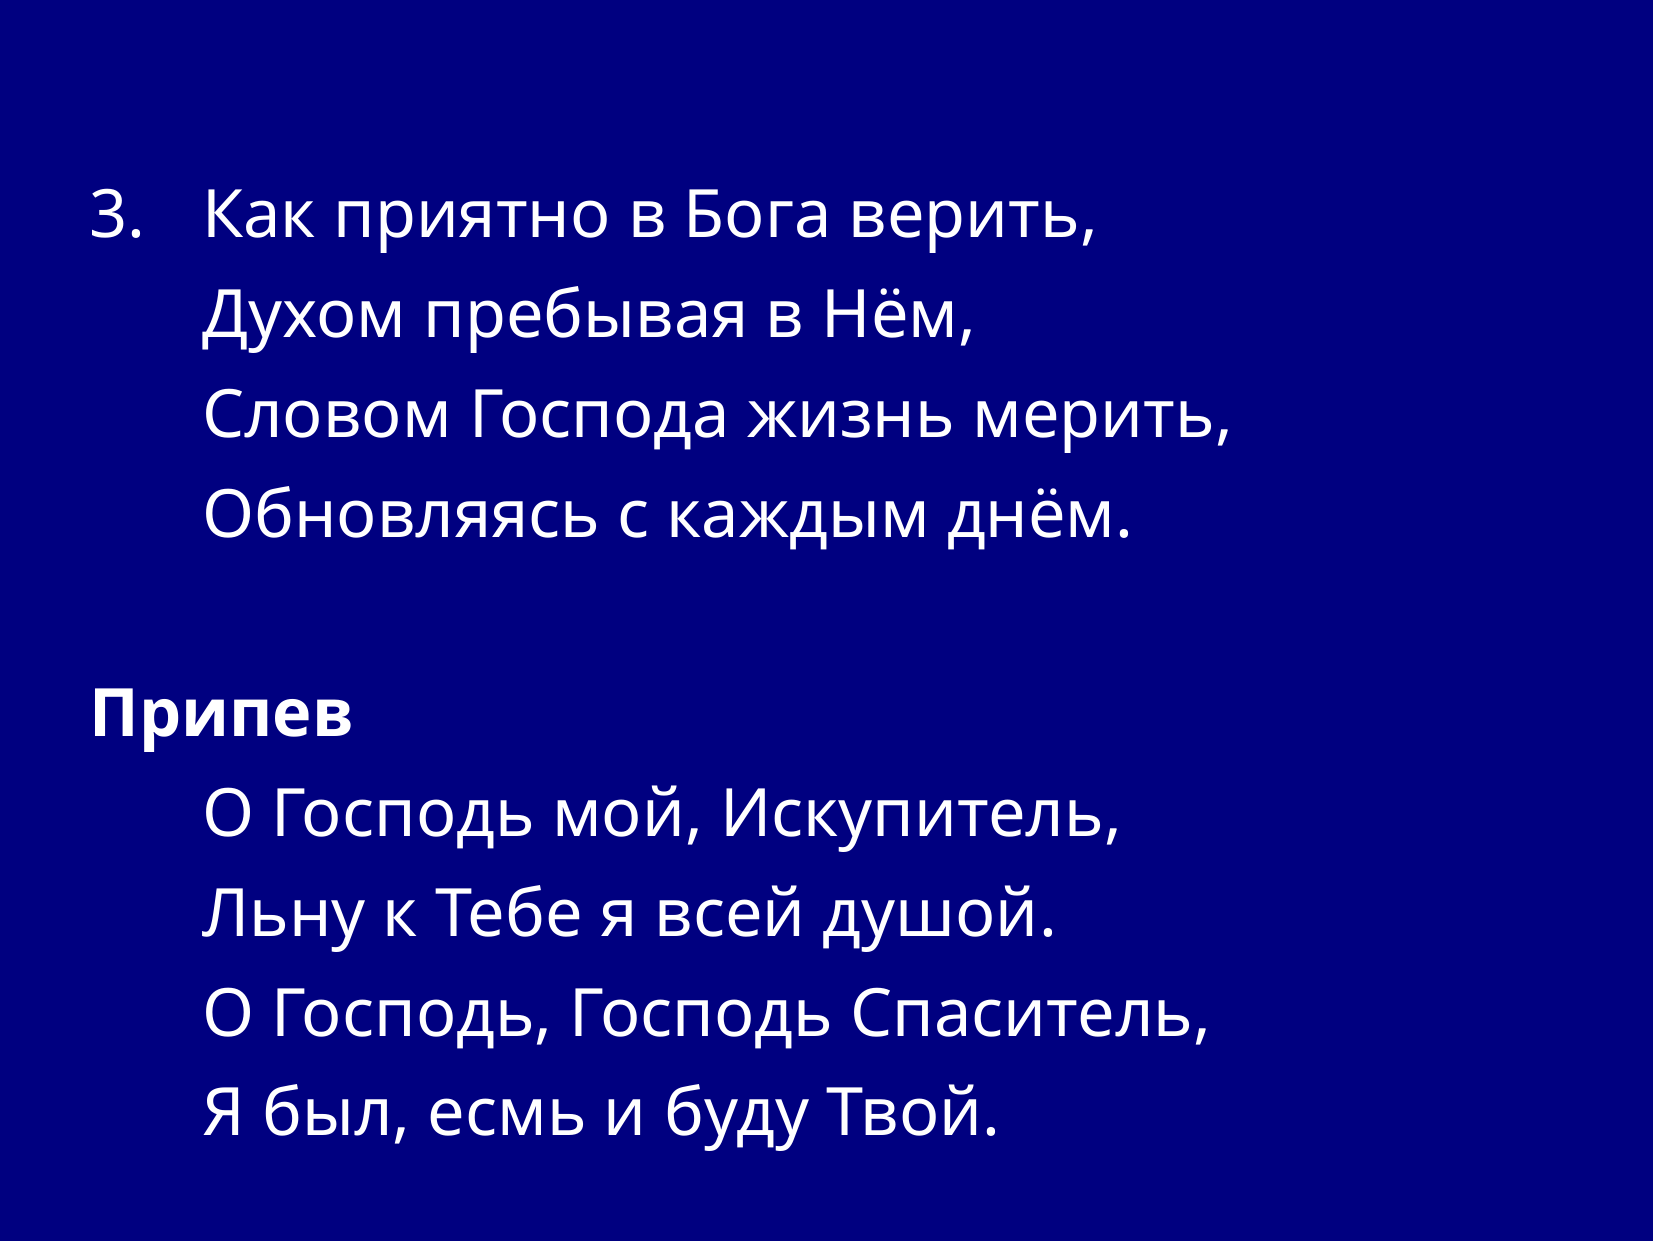

3.	Как приятно в Бога верить,
	Духом пребывая в Нём,
	Словом Господа жизнь мерить,
	Обновляясь с каждым днём.
Припев
	О Господь мой, Искупитель,
	Льну к Тебе я всей душой.
	О Господь, Господь Спаситель,
	Я был, есмь и буду Твой.